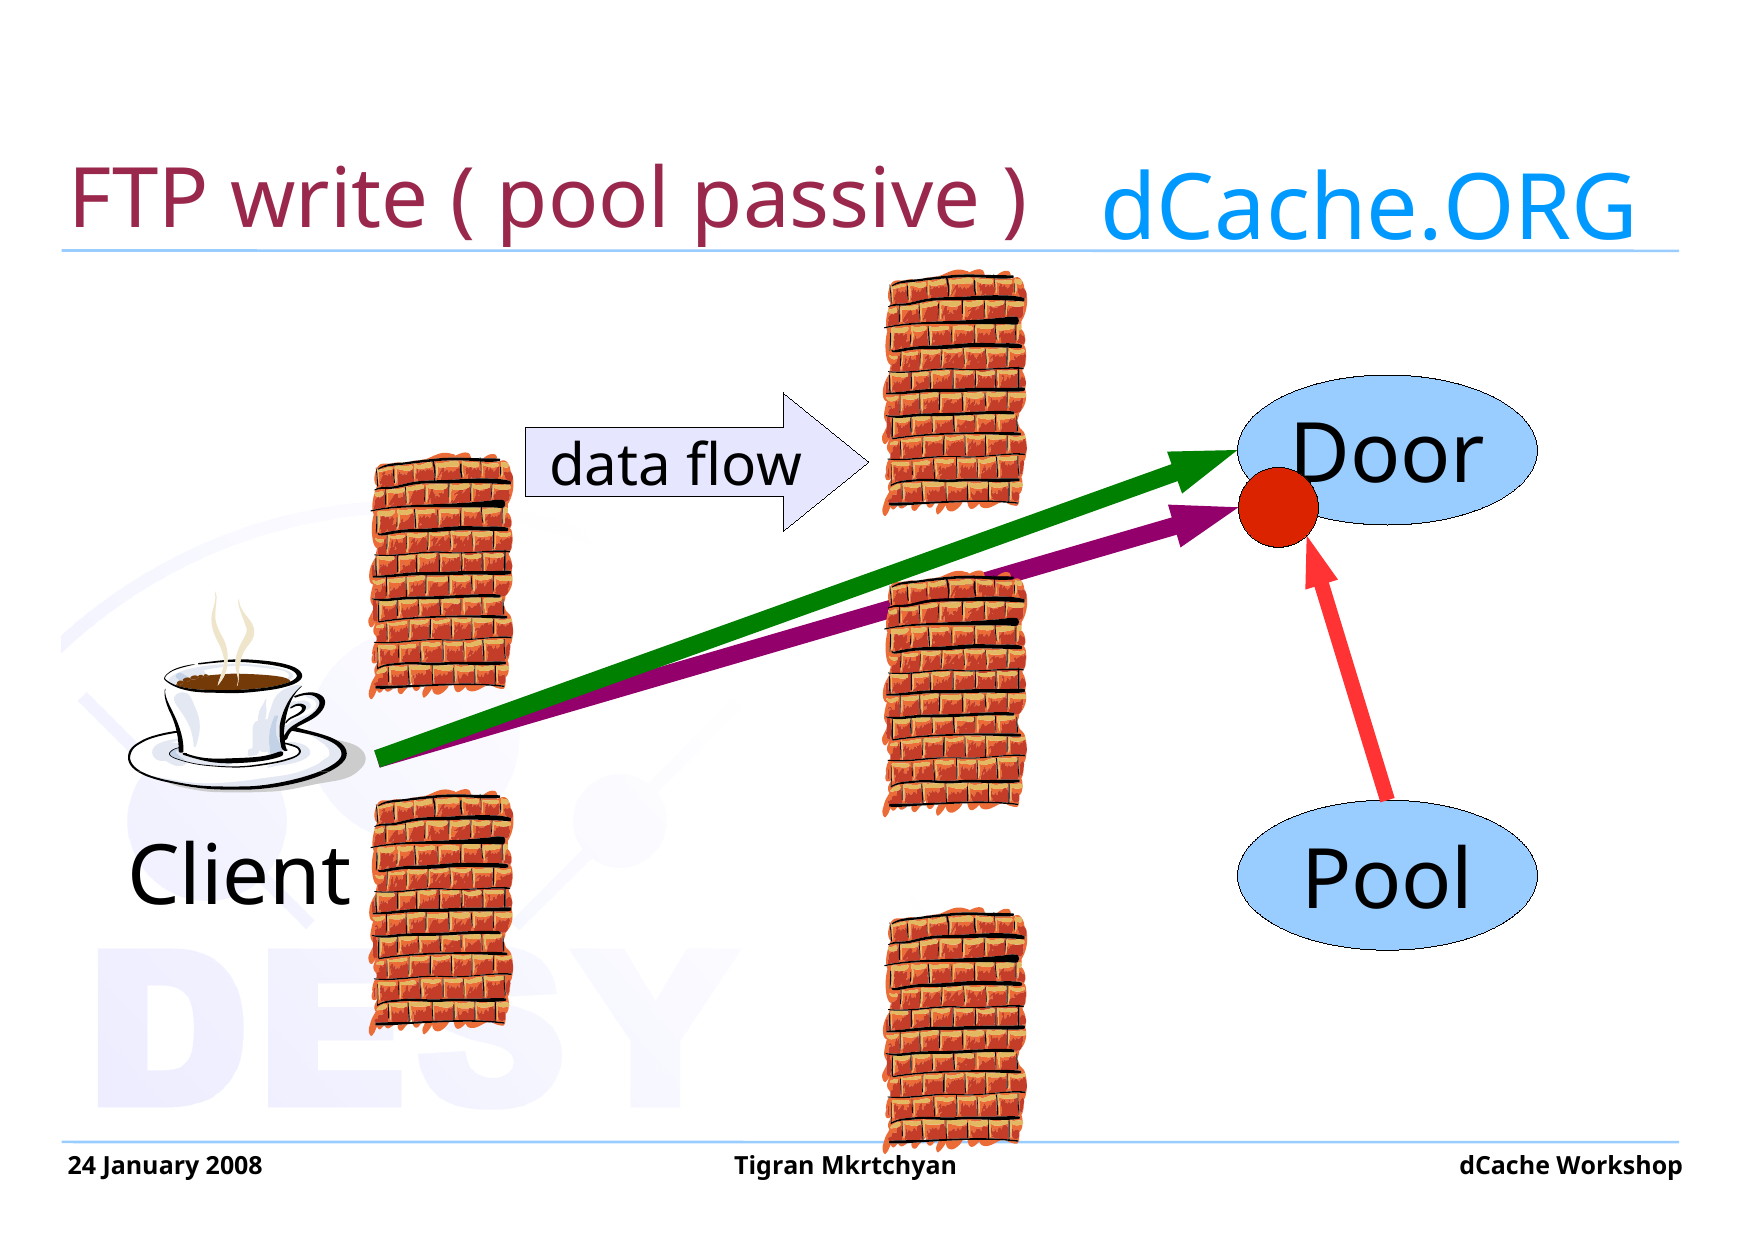

FTP write ( pool passive )
Door
data flow
Client
Pool